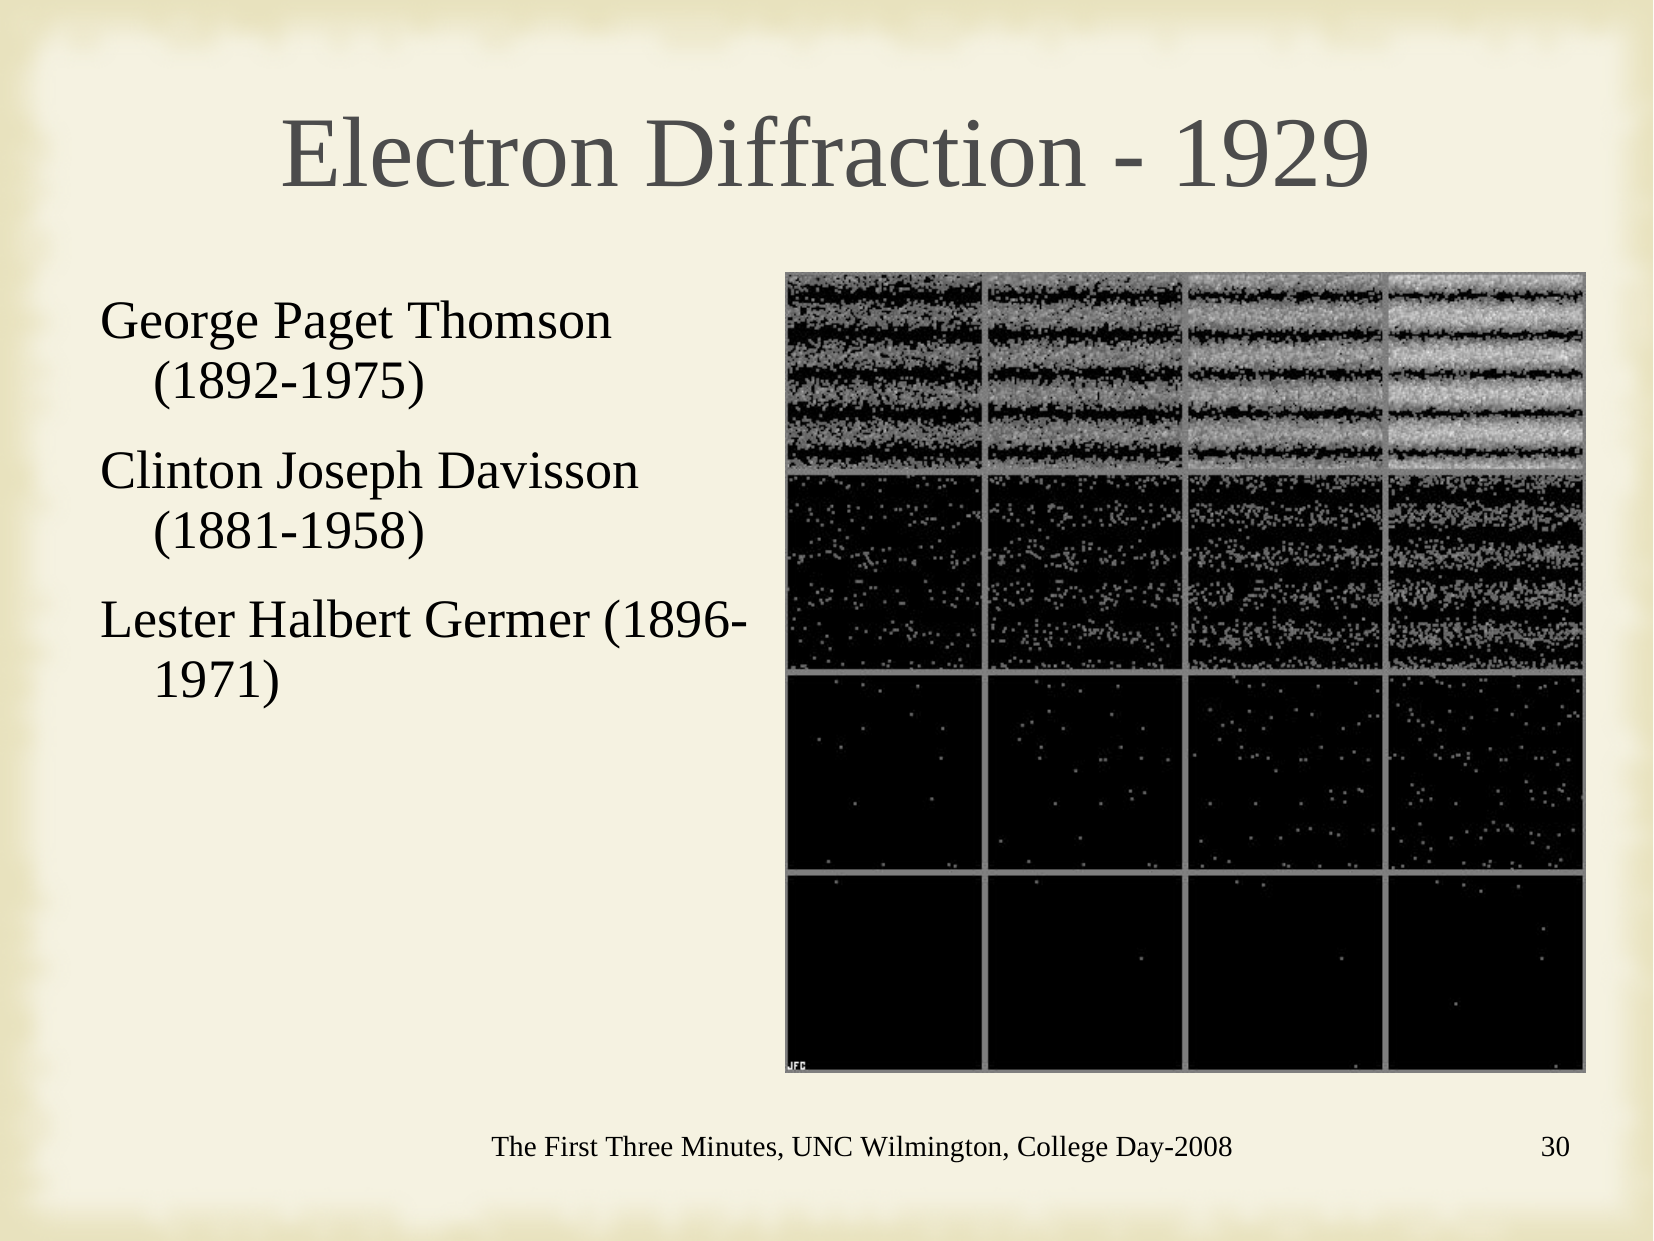

# Electron Diffraction - 1929
George Paget Thomson (1892-1975)
Clinton Joseph Davisson (1881-1958)
Lester Halbert Germer (1896-1971)
The First Three Minutes, UNC Wilmington, College Day-2008
30